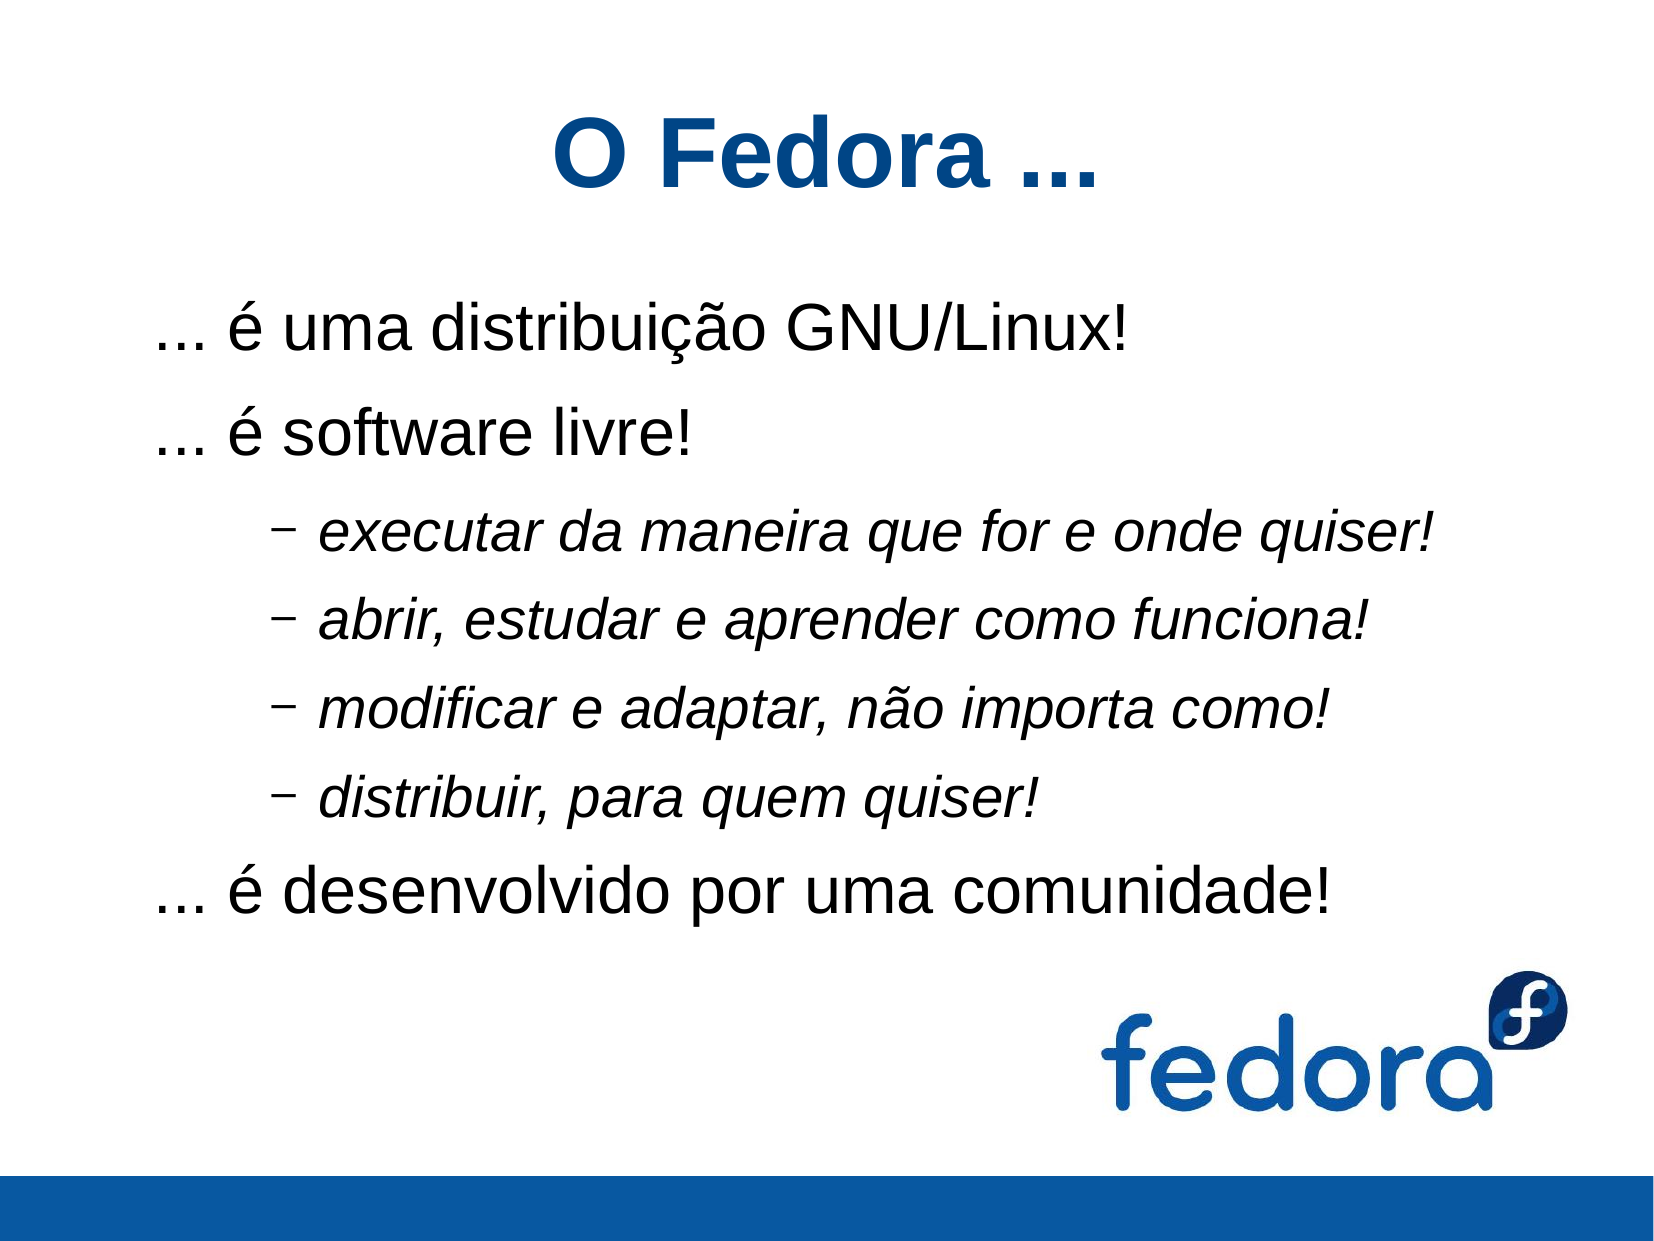

# O Fedora ...
... é uma distribuição GNU/Linux!
... é software livre!
executar da maneira que for e onde quiser!
abrir, estudar e aprender como funciona!
modificar e adaptar, não importa como!
distribuir, para quem quiser!
... é desenvolvido por uma comunidade!